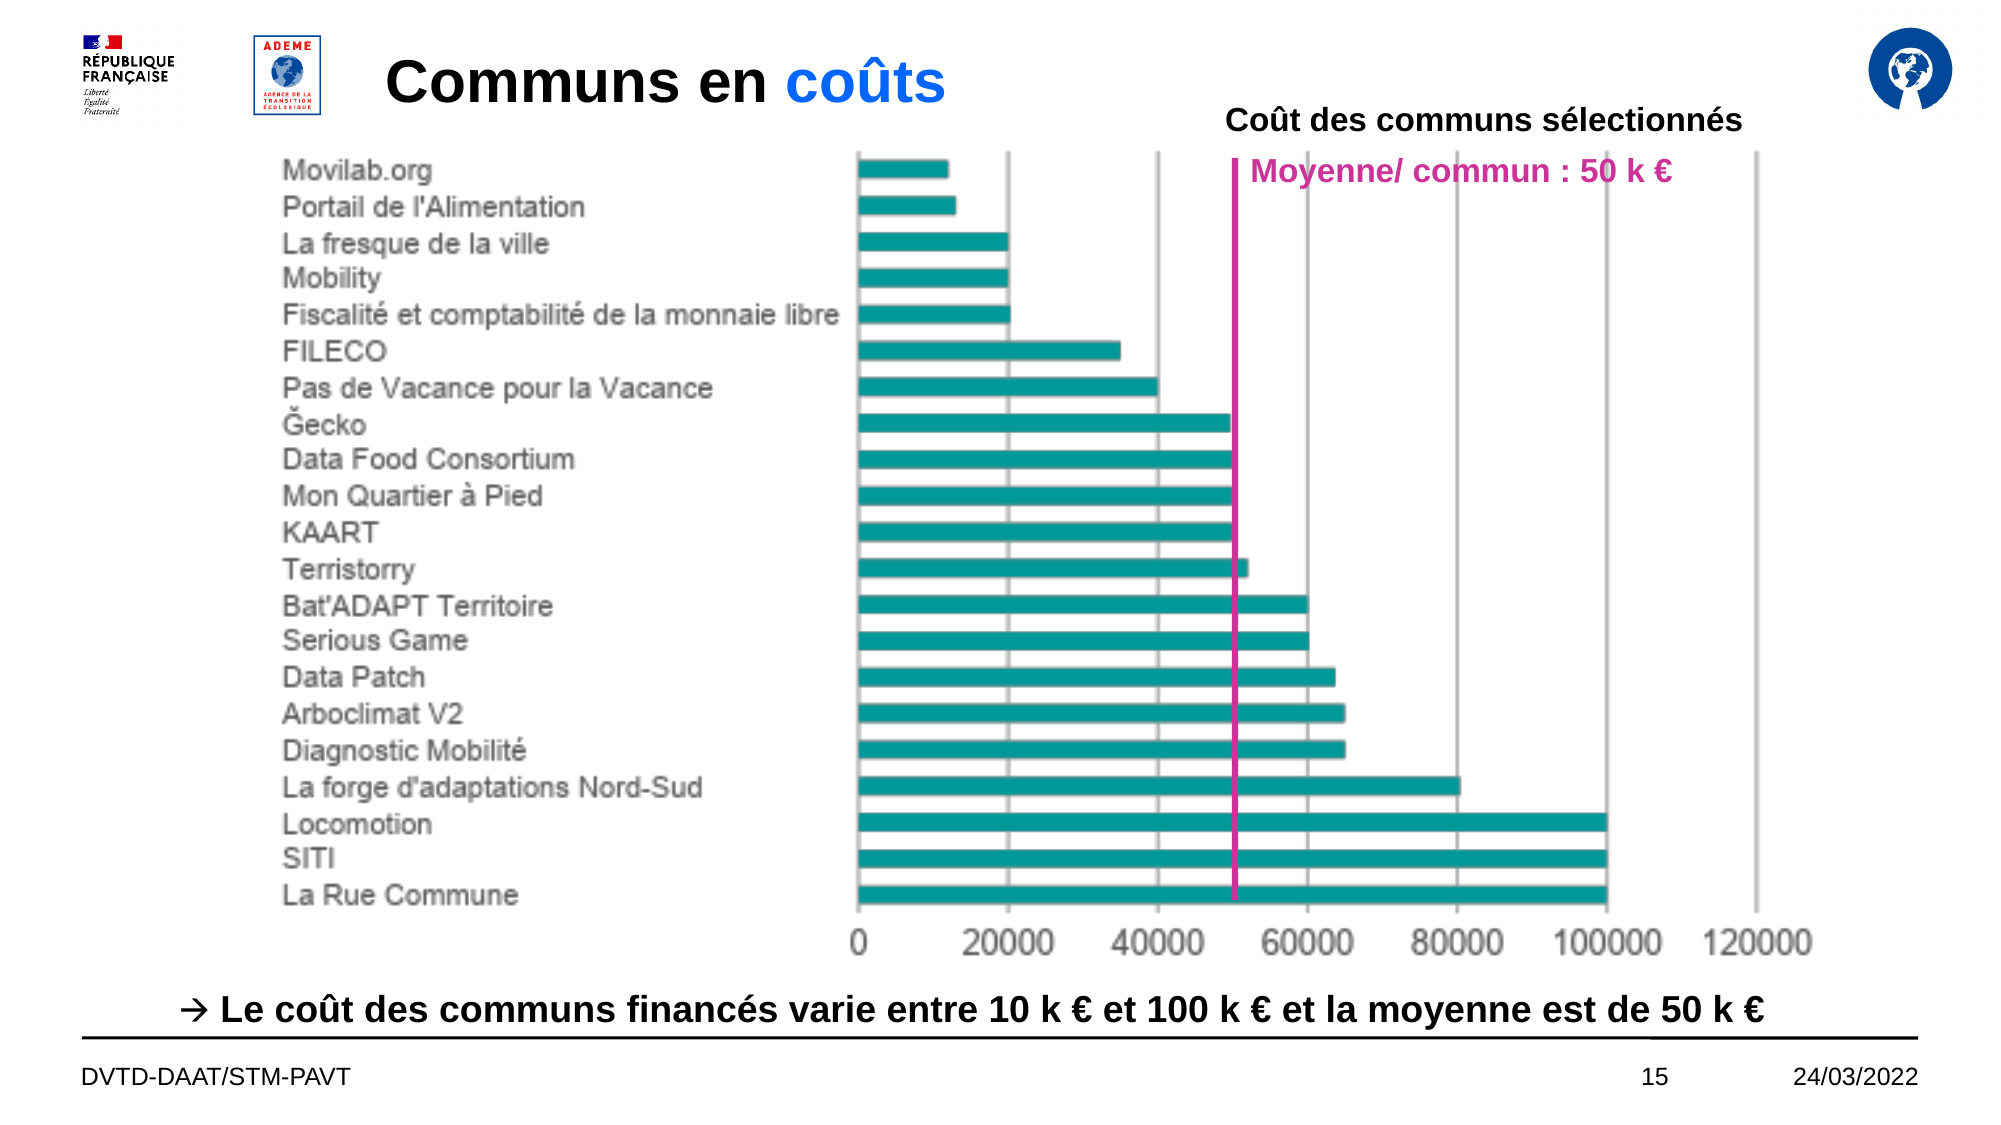

# Communs en coûts
Coût des communs sélectionnés
Moyenne/ commun : 50 k €
3
21
🡪 Le coût des communs financés varie entre 10 k € et 100 k € et la moyenne est de 50 k €
DVTD-DAAT/STM-PAVT
24/03/2022